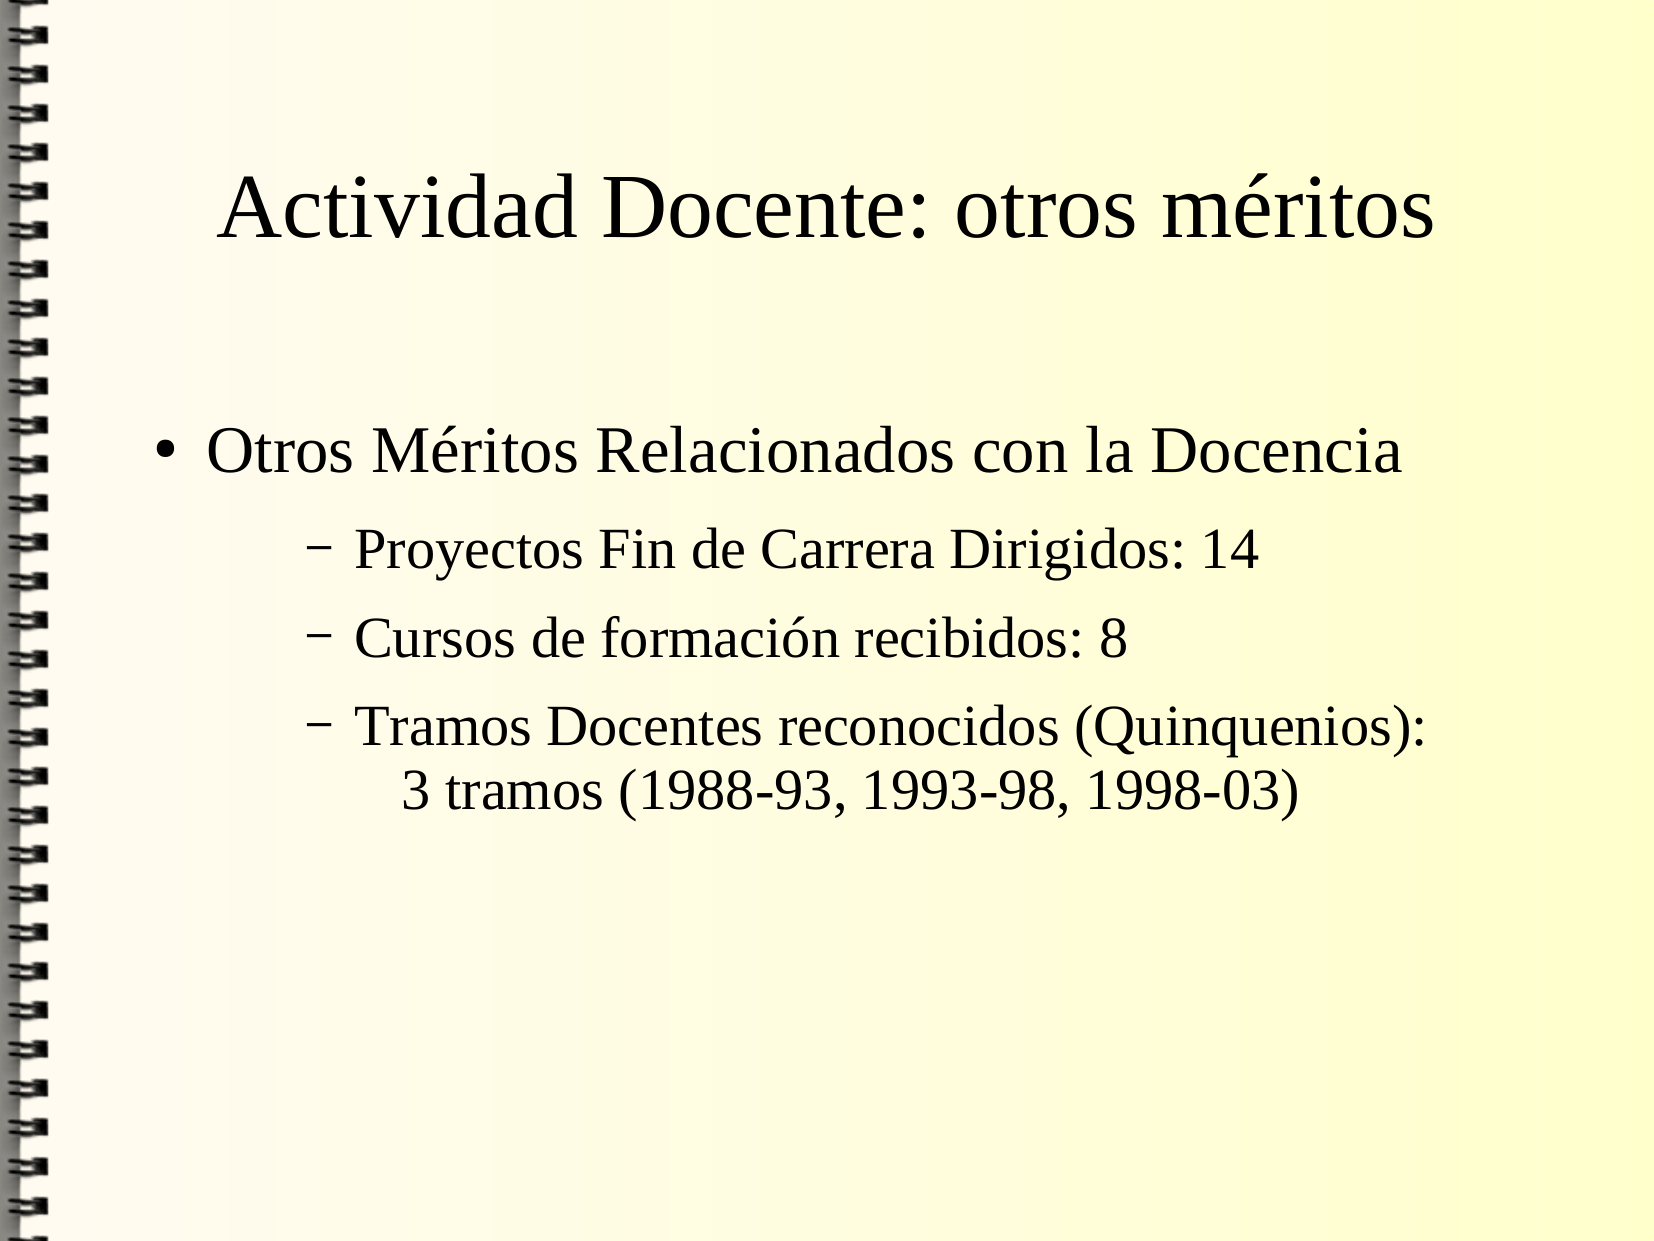

# Actividad Docente: otros méritos
Otros Méritos Relacionados con la Docencia
Proyectos Fin de Carrera Dirigidos: 14
Cursos de formación recibidos: 8
Tramos Docentes reconocidos (Quinquenios):
3 tramos (1988-93, 1993-98, 1998-03)